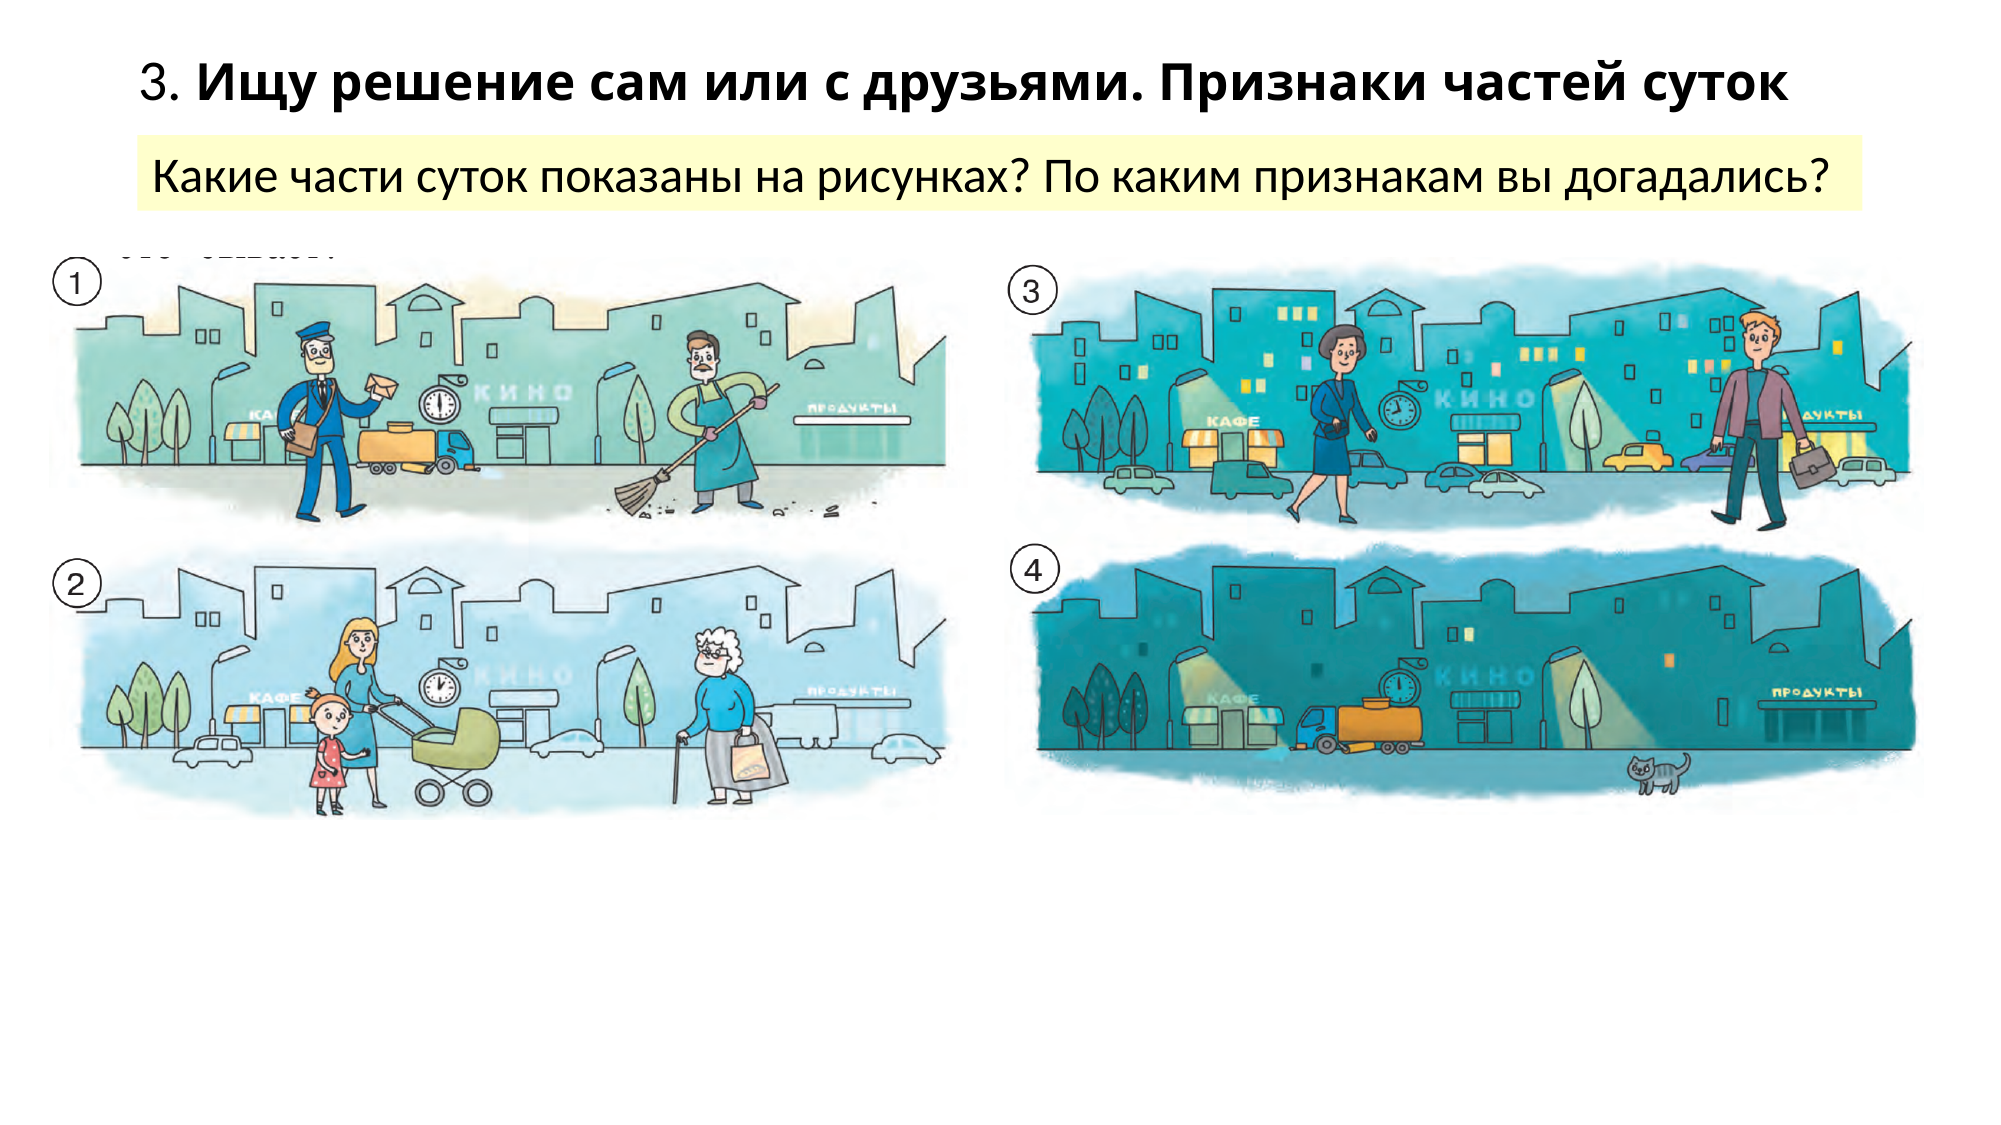

# 3. Ищу решение сам или с друзьями. Признаки частей суток
Какие части суток показаны на рисунках? По каким признакам вы догадались?